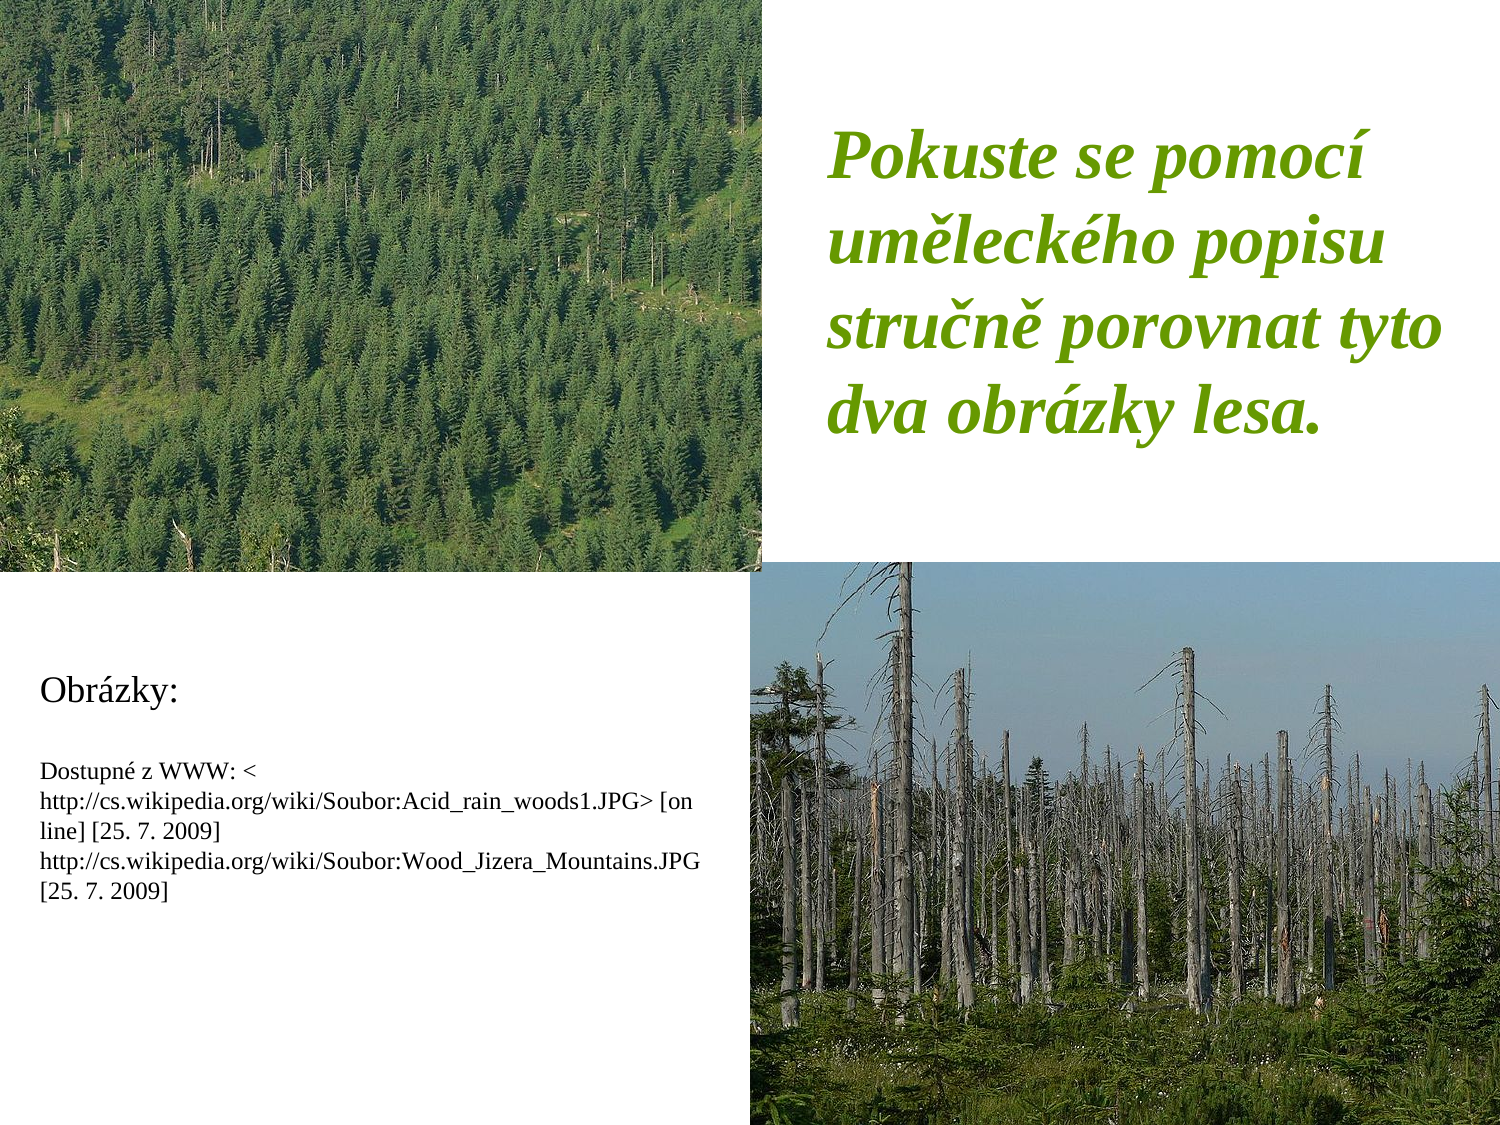

Pokuste se pomocí uměleckého popisu stručně porovnat tyto dva obrázky lesa.
Obrázky:
Dostupné z WWW: < http://cs.wikipedia.org/wiki/Soubor:Acid_rain_woods1.JPG> [on line] [25. 7. 2009]
http://cs.wikipedia.org/wiki/Soubor:Wood_Jizera_Mountains.JPG [25. 7. 2009]